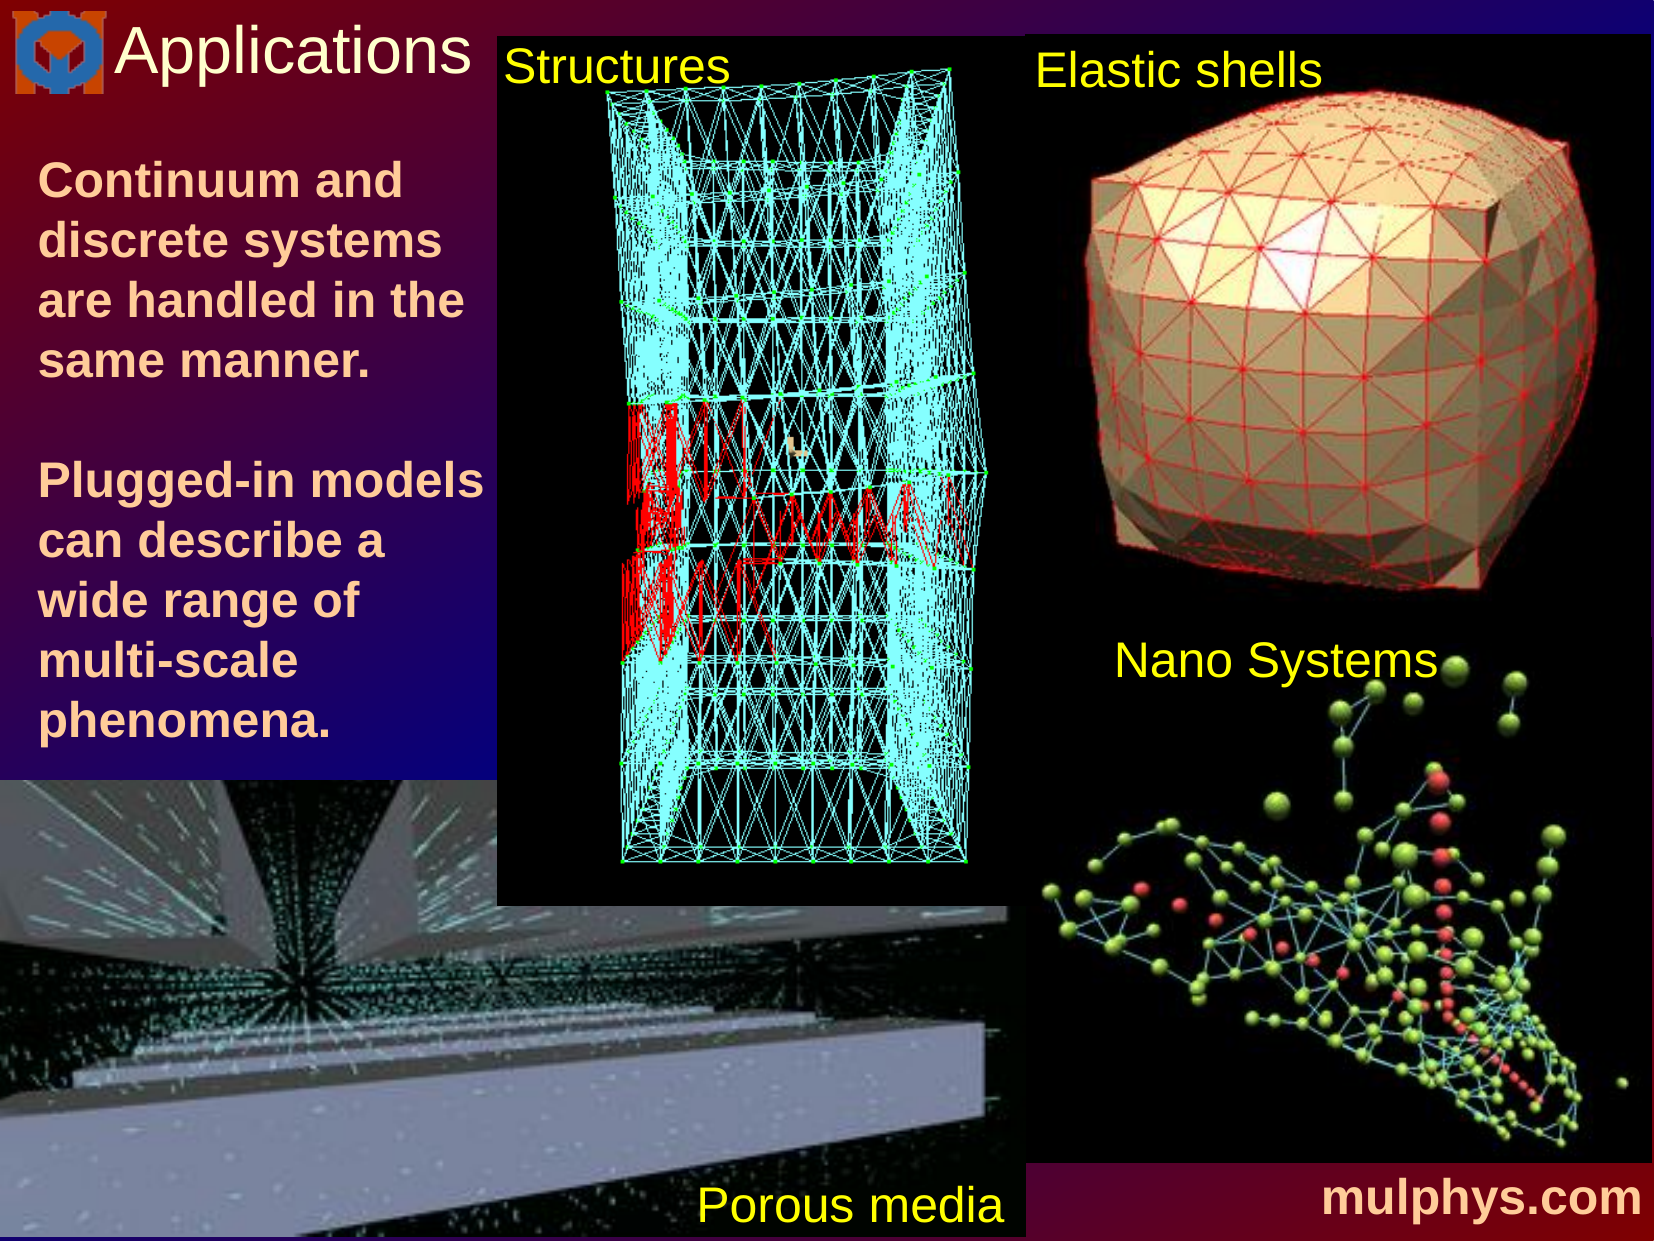

Applications
Structures
Elastic shells
Continuum and discrete systems are handled in the same manner.
Plugged-in models can describe a wide range of multi-scale phenomena.
Nano Systems
mulphys.com
Porous media